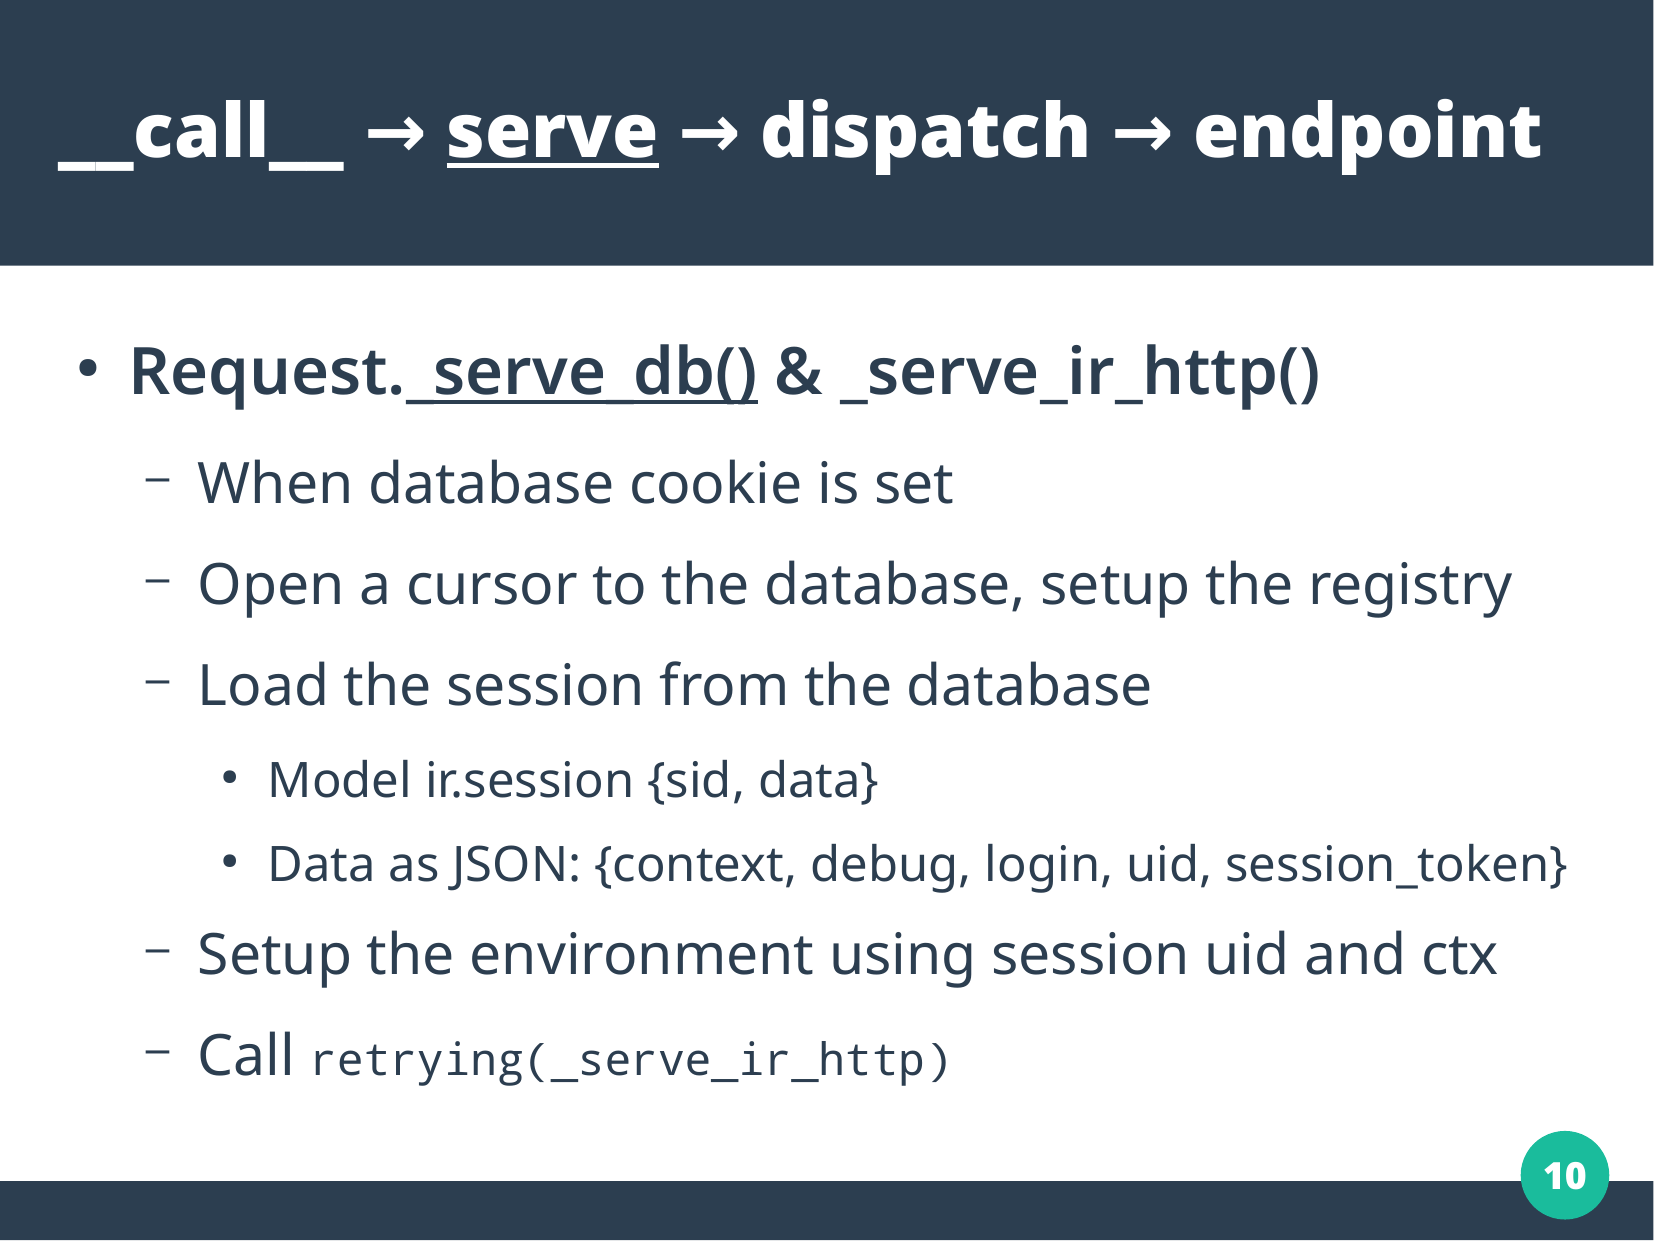

# __call__ → serve → dispatch → endpoint
Request._serve_db() & _serve_ir_http()
When database cookie is set
Open a cursor to the database, setup the registry
Load the session from the database
Model ir.session {sid, data}
Data as JSON: {context, debug, login, uid, session_token}
Setup the environment using session uid and ctx
Call retrying(_serve_ir_http)
10